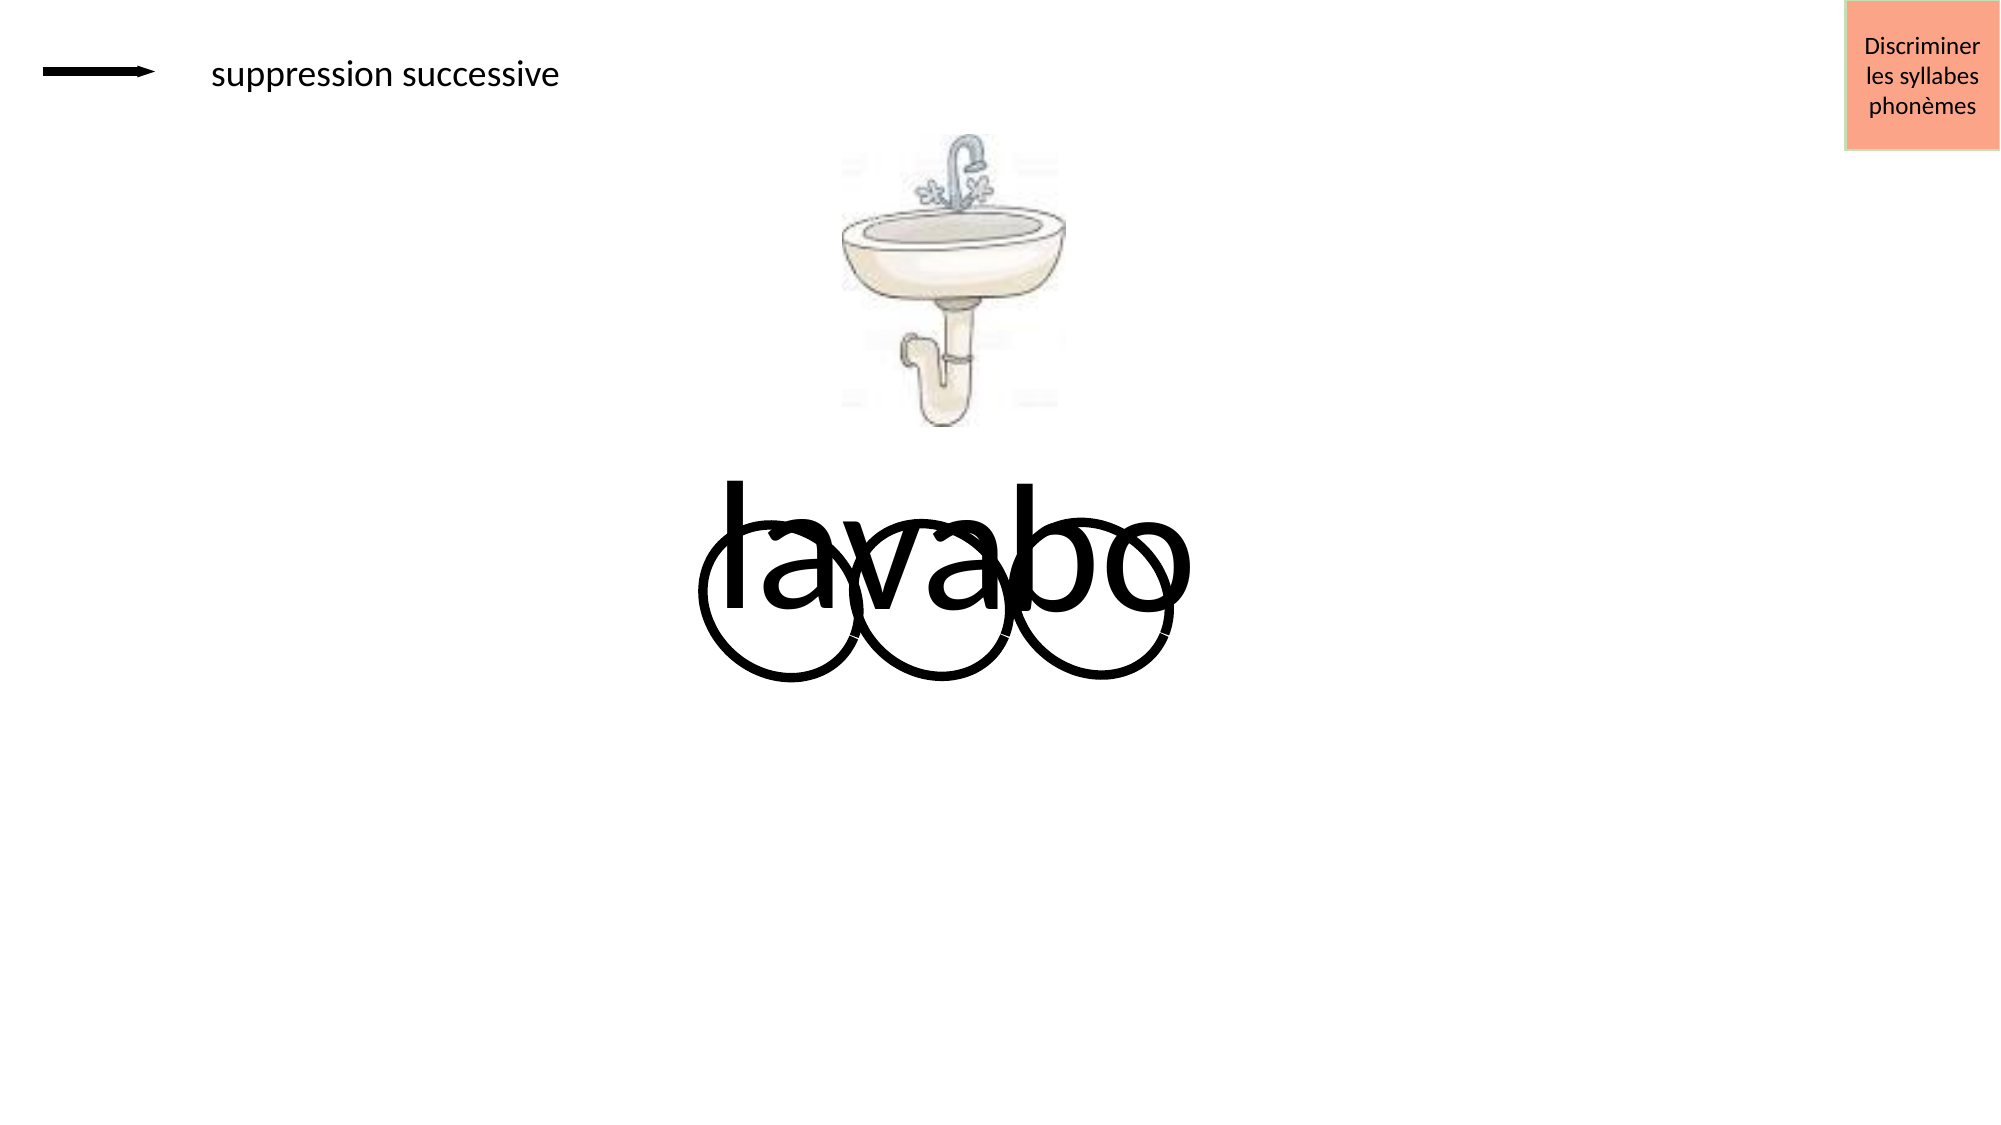

Discriminer les syllabes phonèmes
suppression successive
la
va
bo